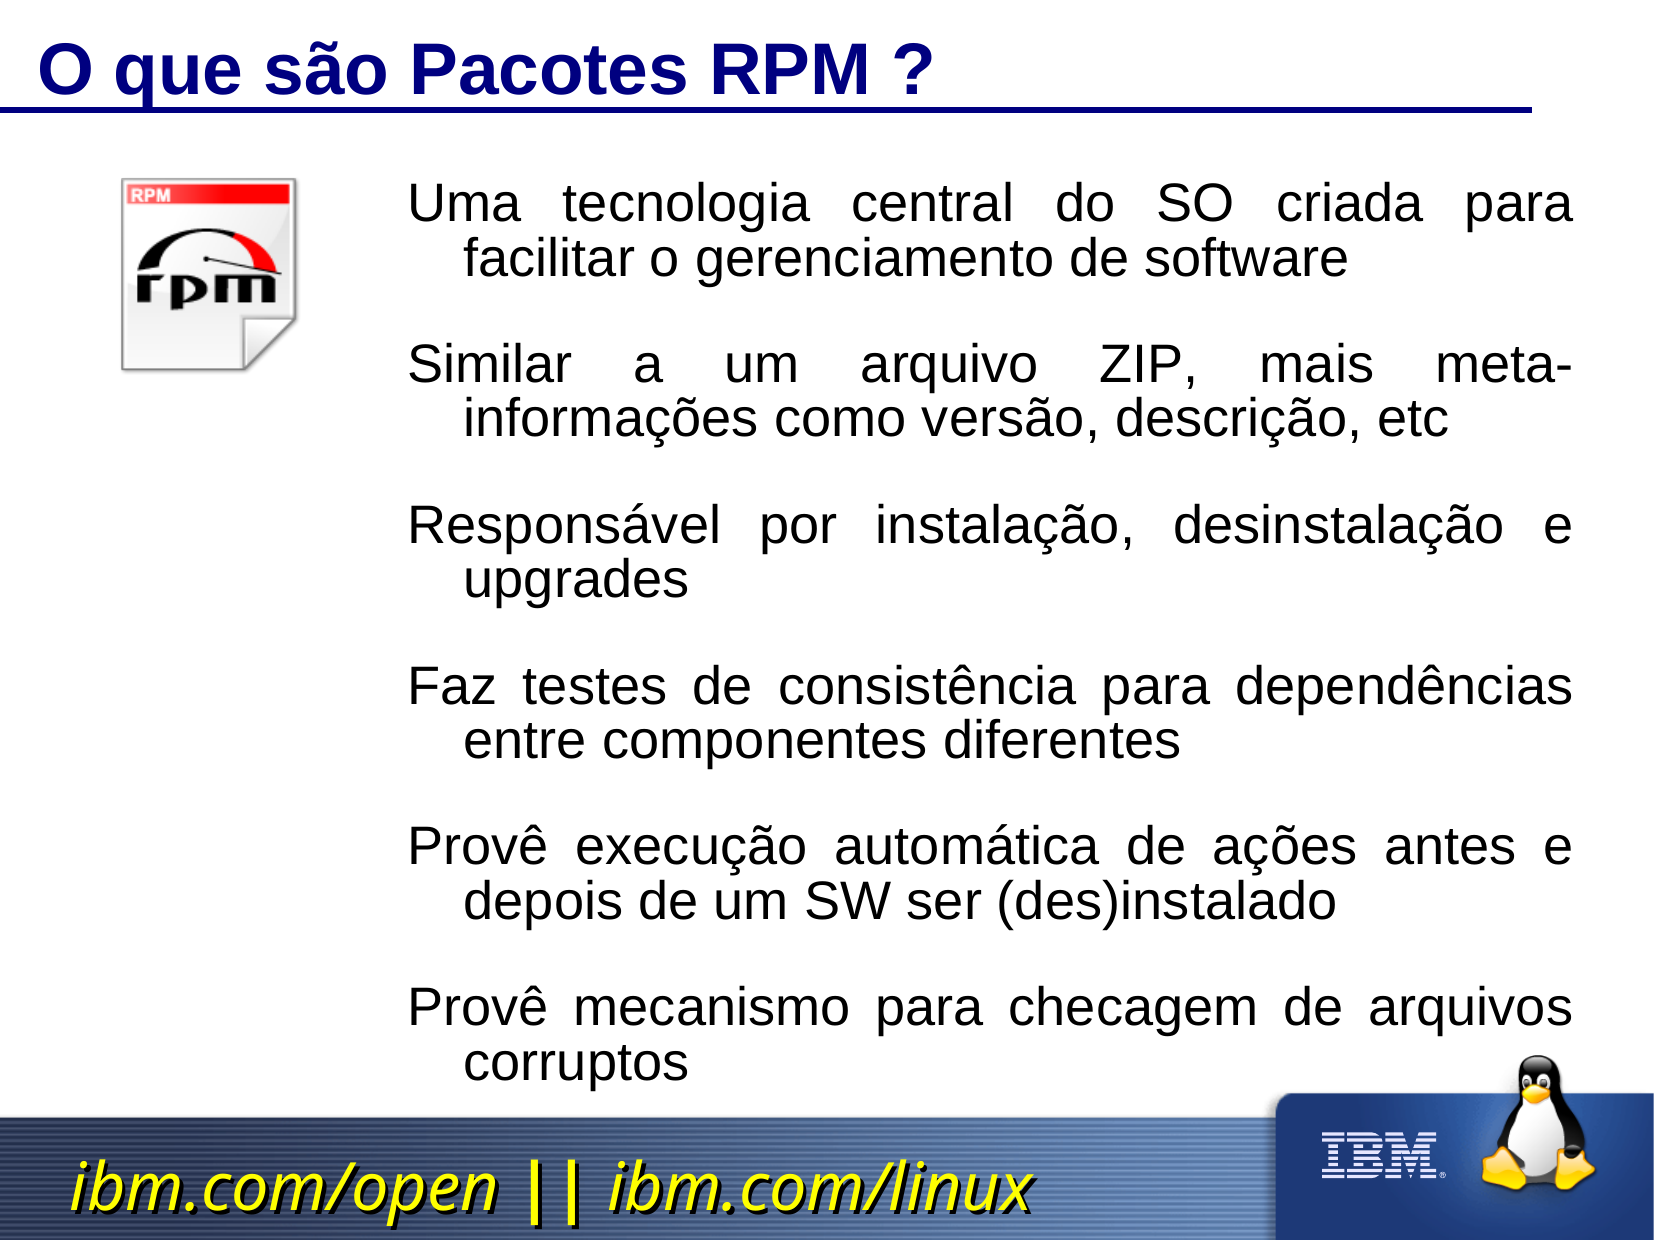

O que são Pacotes RPM ?
# Uma tecnologia central do SO criada para facilitar o gerenciamento de software
Similar a um arquivo ZIP, mais meta-informações como versão, descrição, etc
Responsável por instalação, desinstalação e upgrades
Faz testes de consistência para dependências entre componentes diferentes
Provê execução automática de ações antes e depois de um SW ser (des)instalado
Provê mecanismo para checagem de arquivos corruptos